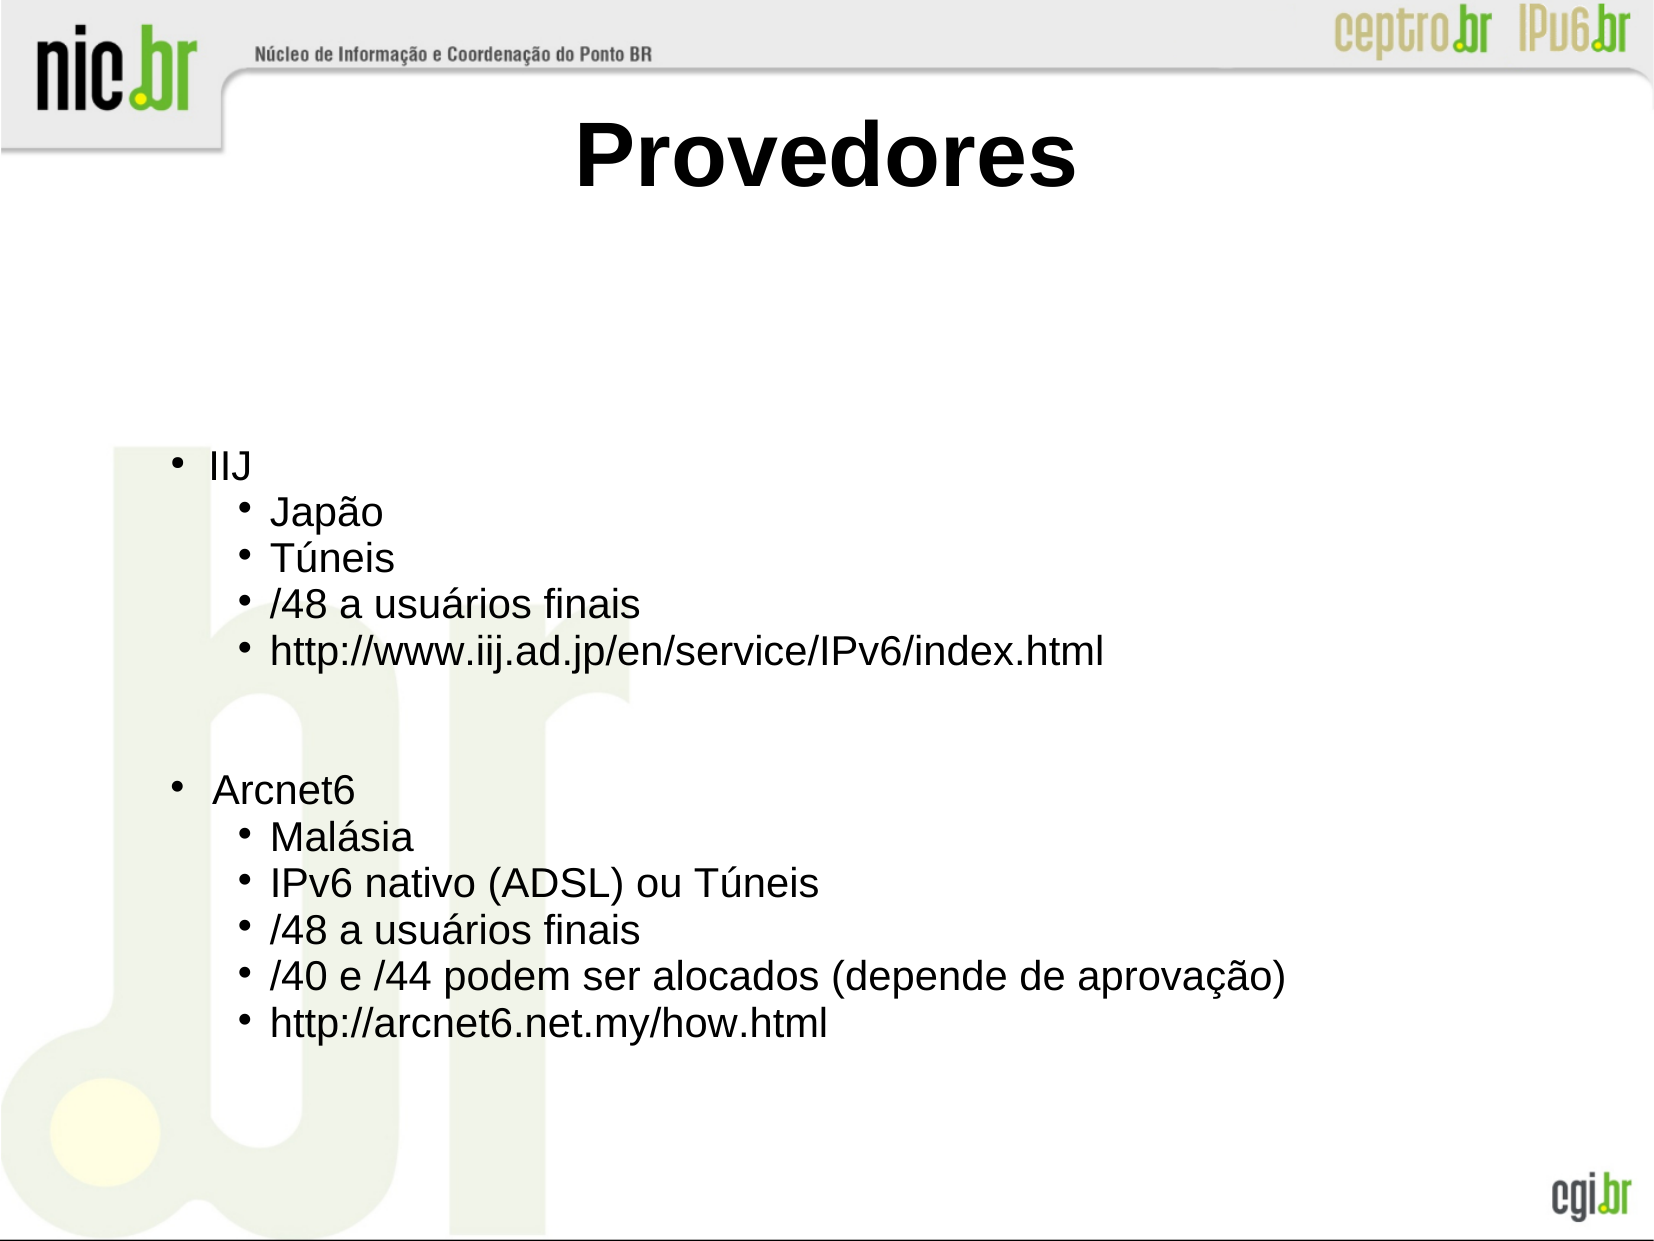

Provedores
 IIJ
Japão
Túneis
/48 a usuários finais
http://www.iij.ad.jp/en/service/IPv6/index.html
 Arcnet6
Malásia
IPv6 nativo (ADSL) ou Túneis
/48 a usuários finais
/40 e /44 podem ser alocados (depende de aprovação)
http://arcnet6.net.my/how.html